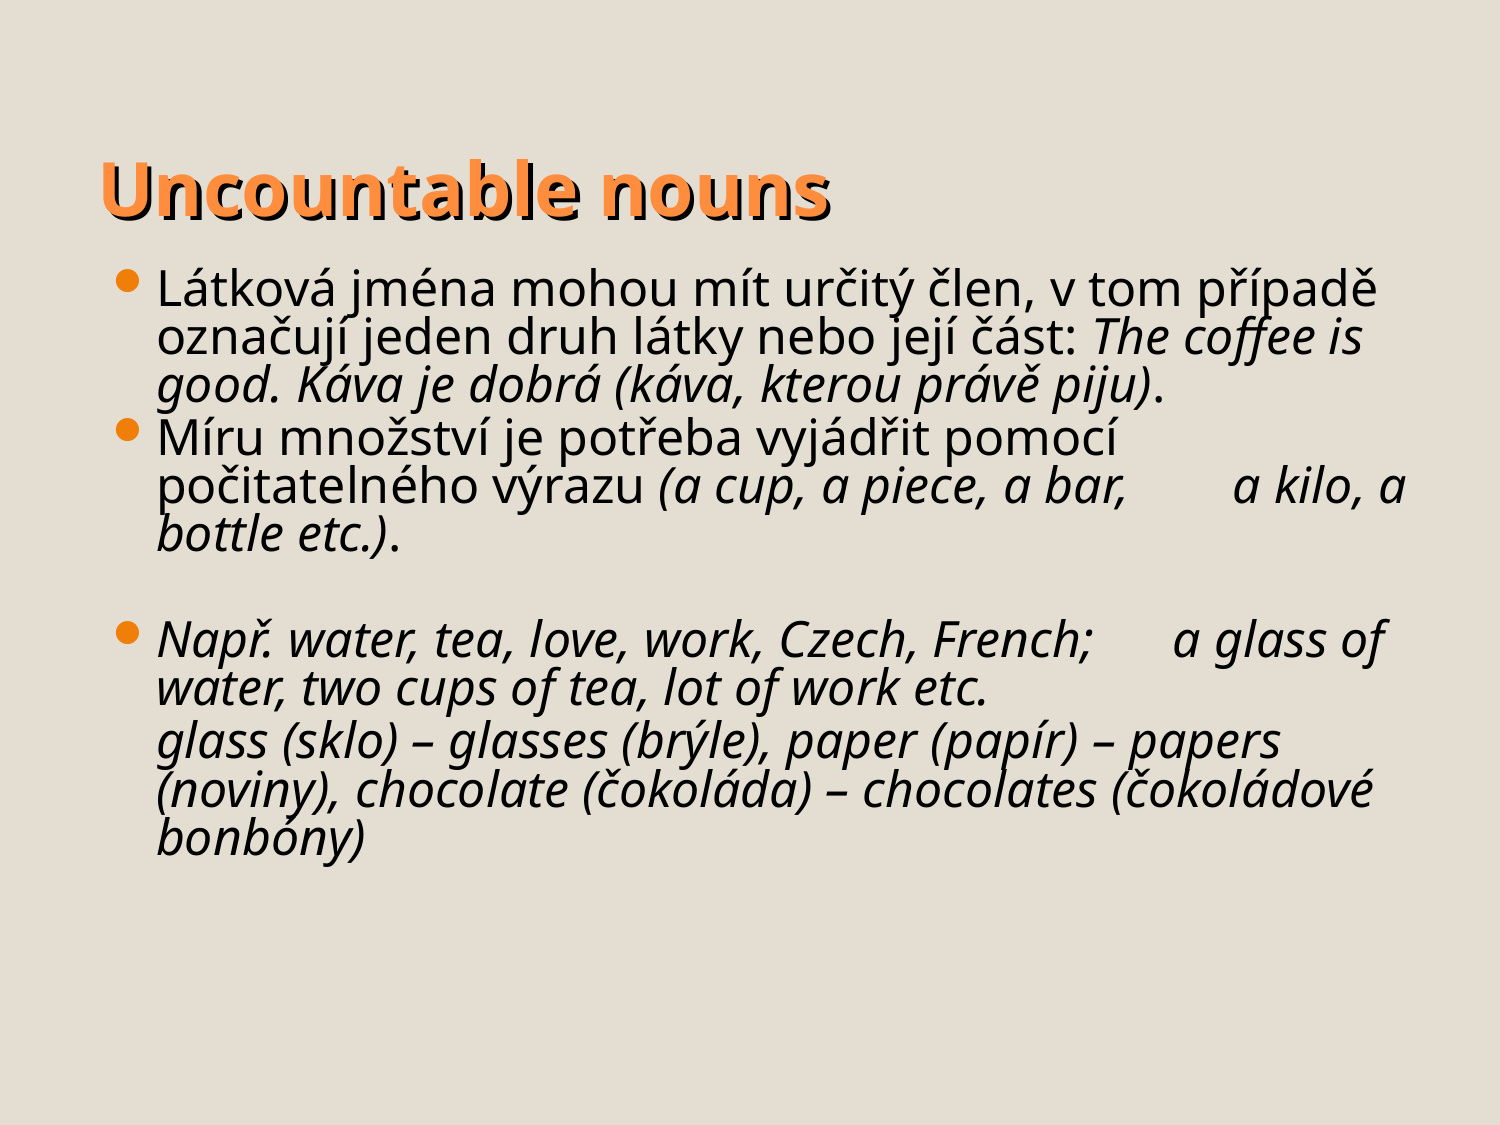

# Uncountable nouns
Látková jména mohou mít určitý člen, v tom případě označují jeden druh látky nebo její část: The coffee is good. Káva je dobrá (káva, kterou právě piju).
Míru množství je potřeba vyjádřit pomocí počitatelného výrazu (a cup, a piece, a bar, a kilo, a bottle etc.).
Např. water, tea, love, work, Czech, French; a glass of water, two cups of tea, lot of work etc.
	glass (sklo) – glasses (brýle), paper (papír) – papers (noviny), chocolate (čokoláda) – chocolates (čokoládové bonbóny)